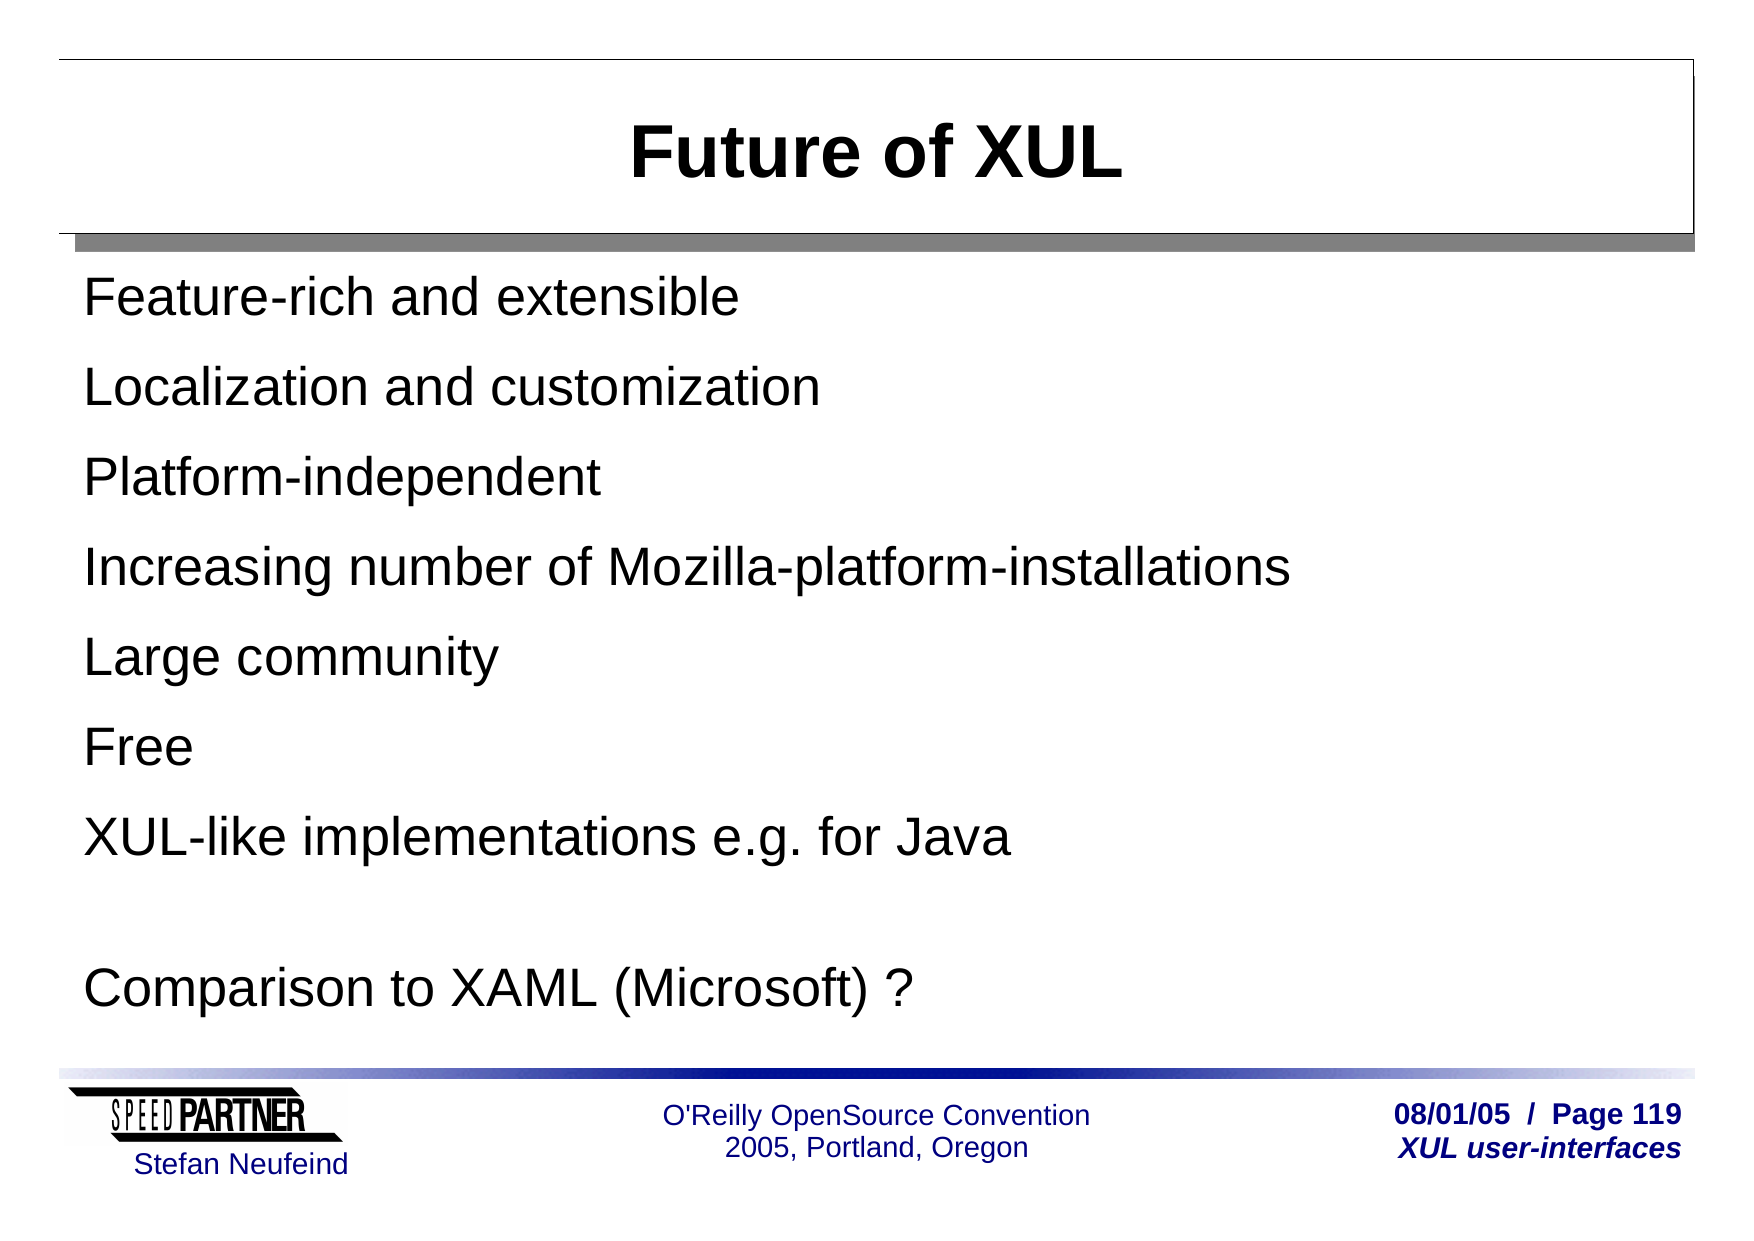

# Future of XUL
Feature-rich and extensible
Localization and customization
Platform-independent
Increasing number of Mozilla-platform-installations
Large community
Free
XUL-like implementations e.g. for Java
Comparison to XAML (Microsoft) ?